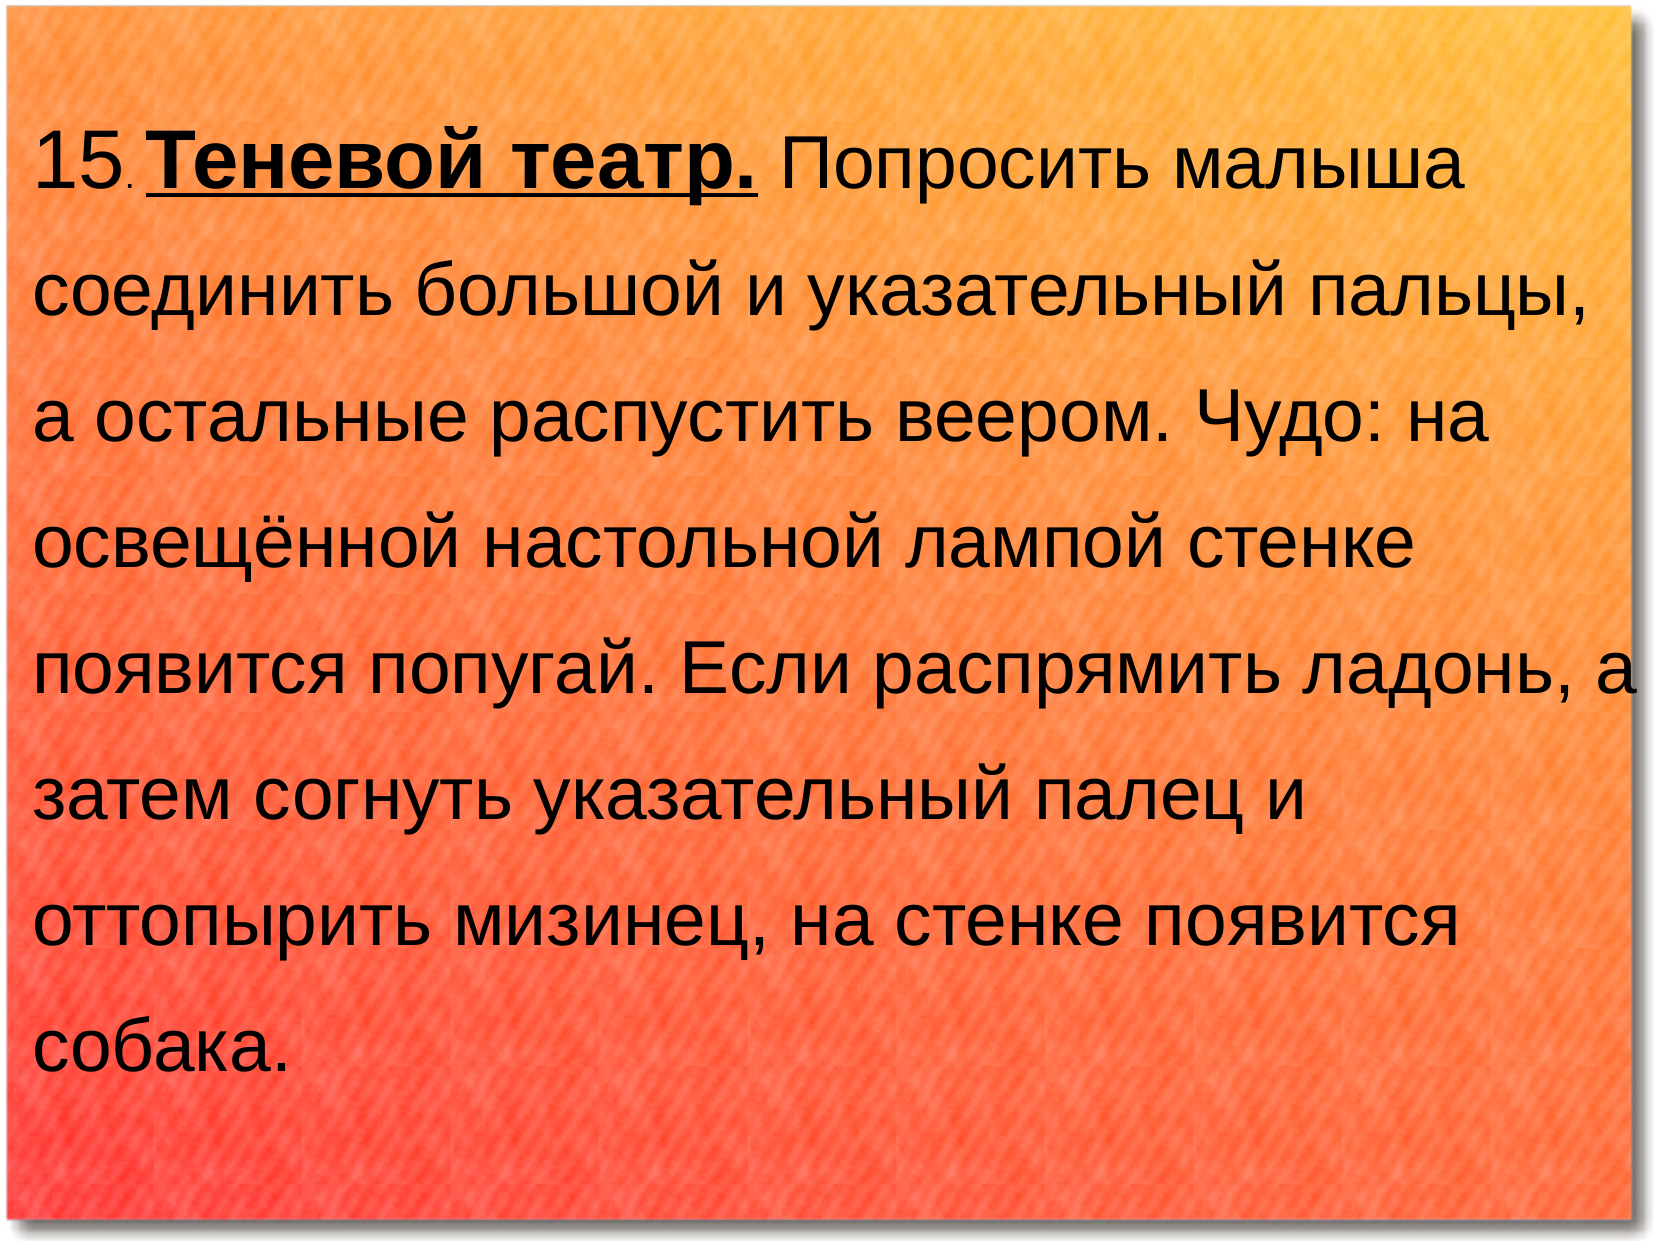

15. Теневой театр. Попросить малыша соединить большой и указательный пальцы, а остальные распустить веером. Чудо: на освещённой настольной лампой стенке появится попугай. Если распрямить ладонь, а затем согнуть указательный палец и оттопырить мизинец, на стенке появится собака.